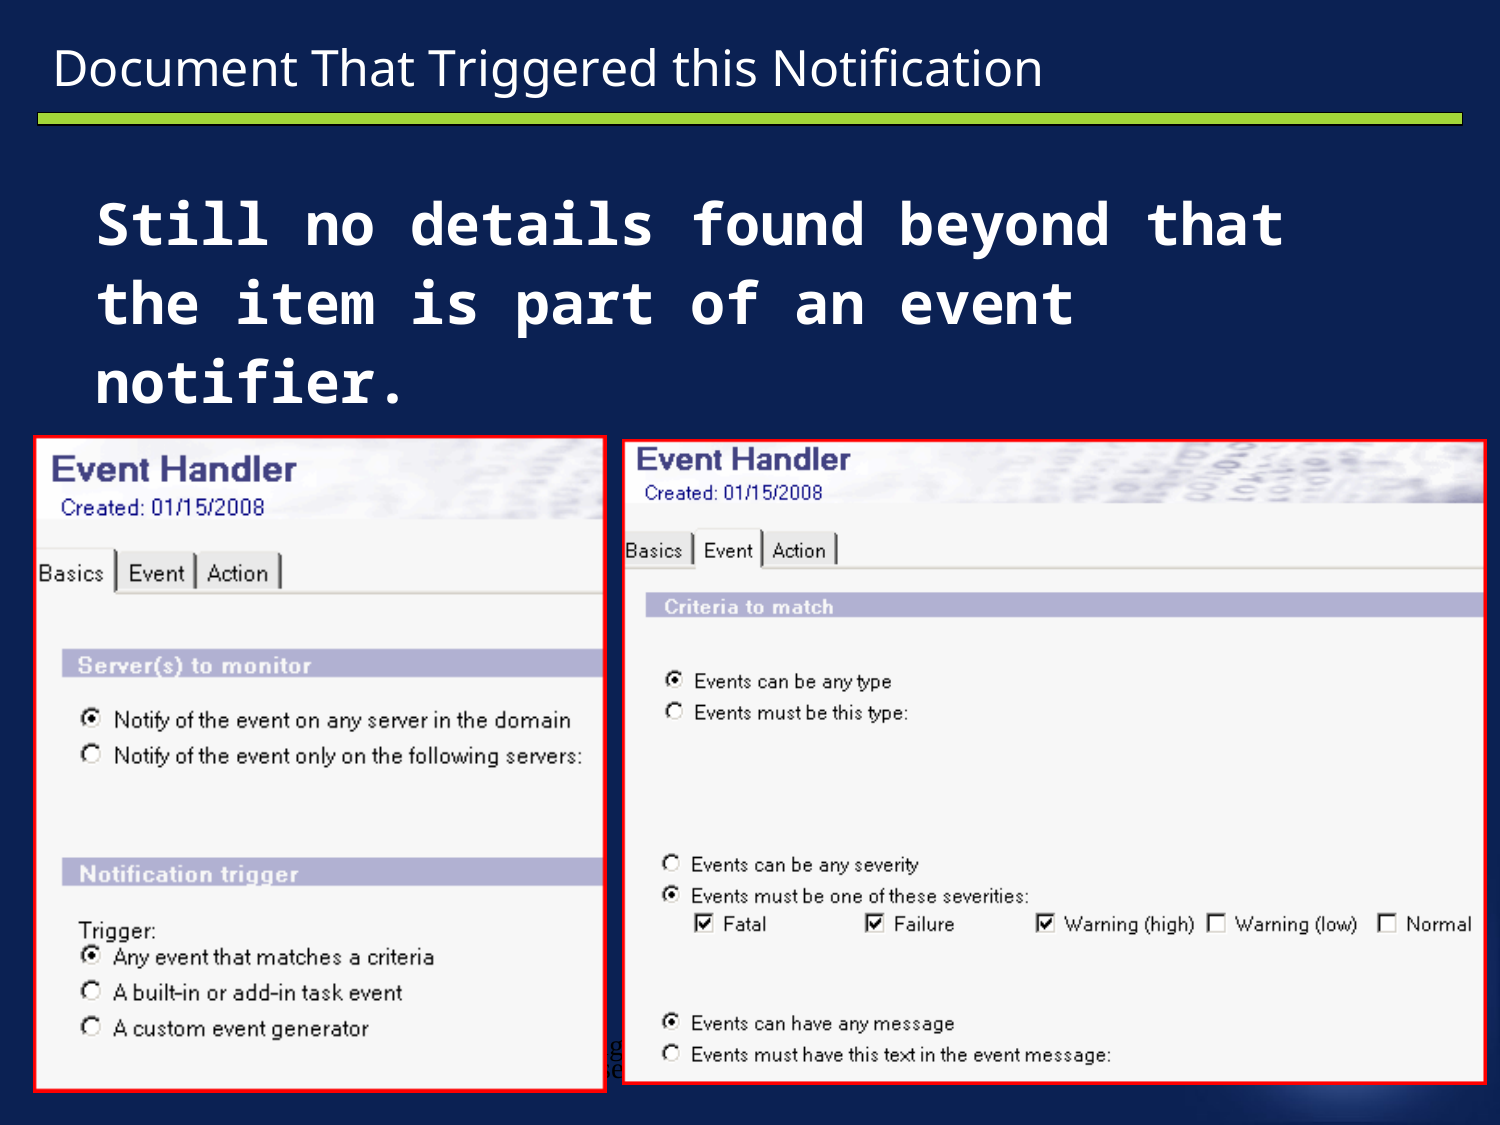

Document That Triggered this Notification
Still no details found beyond that the item is part of an event notifier.
Copyright 2010, All Rights Reserved, Please Reference the Author
28